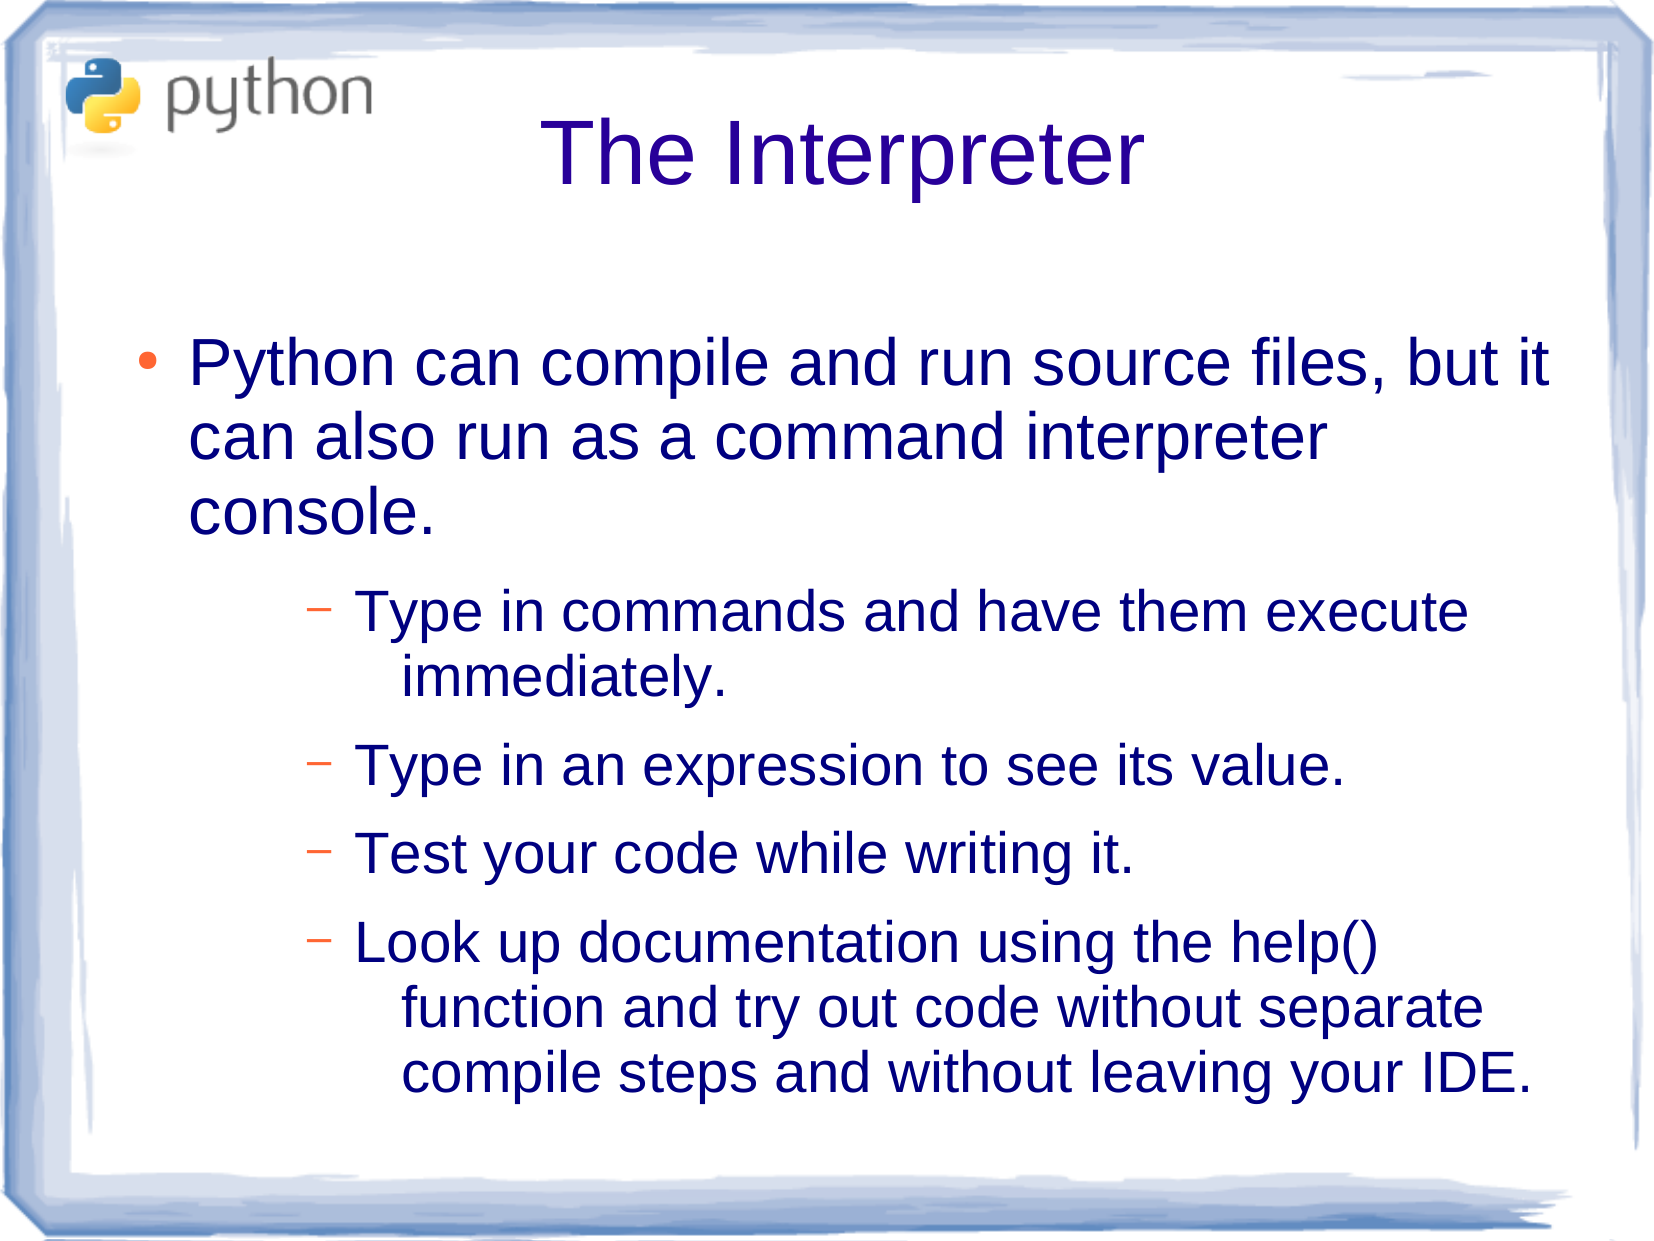

# The Interpreter
Python can compile and run source files, but it can also run as a command interpreter console.
Type in commands and have them execute immediately.
Type in an expression to see its value.
Test your code while writing it.
Look up documentation using the help() function and try out code without separate compile steps and without leaving your IDE.